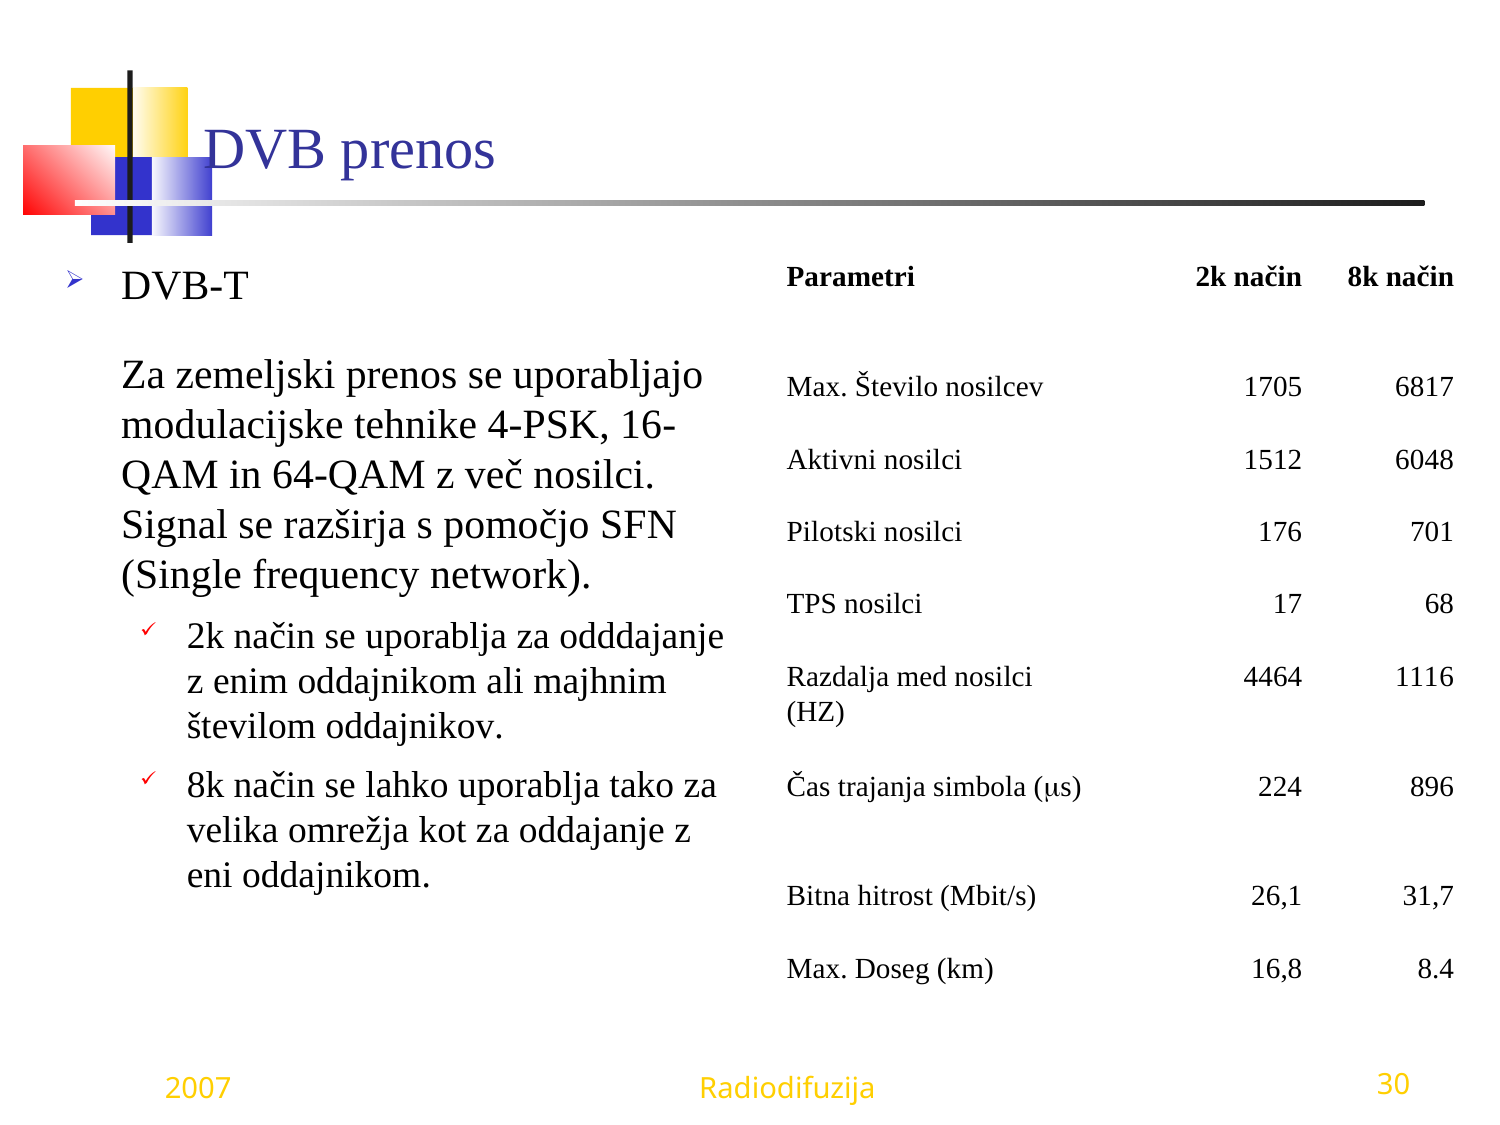

# DVB prenos
DVB-T
	Za zemeljski prenos se uporabljajo modulacijske tehnike 4-PSK, 16-QAM in 64-QAM z več nosilci. Signal se razširja s pomočjo SFN (Single frequency network).
2k način se uporablja za odddajanje z enim oddajnikom ali majhnim številom oddajnikov.
8k način se lahko uporablja tako za velika omrežja kot za oddajanje z eni oddajnikom.
| Parametri | 2k način | 8k način |
| --- | --- | --- |
| Max. Število nosilcev | 1705 | 6817 |
| Aktivni nosilci | 1512 | 6048 |
| Pilotski nosilci | 176 | 701 |
| TPS nosilci | 17 | 68 |
| Razdalja med nosilci (HZ) | 4464 | 1116 |
| Čas trajanja simbola (s) | 224 | 896 |
| Bitna hitrost (Mbit/s) | 26,1 | 31,7 |
| Max. Doseg (km) | 16,8 | 8.4 |
2007
Radiodifuzija